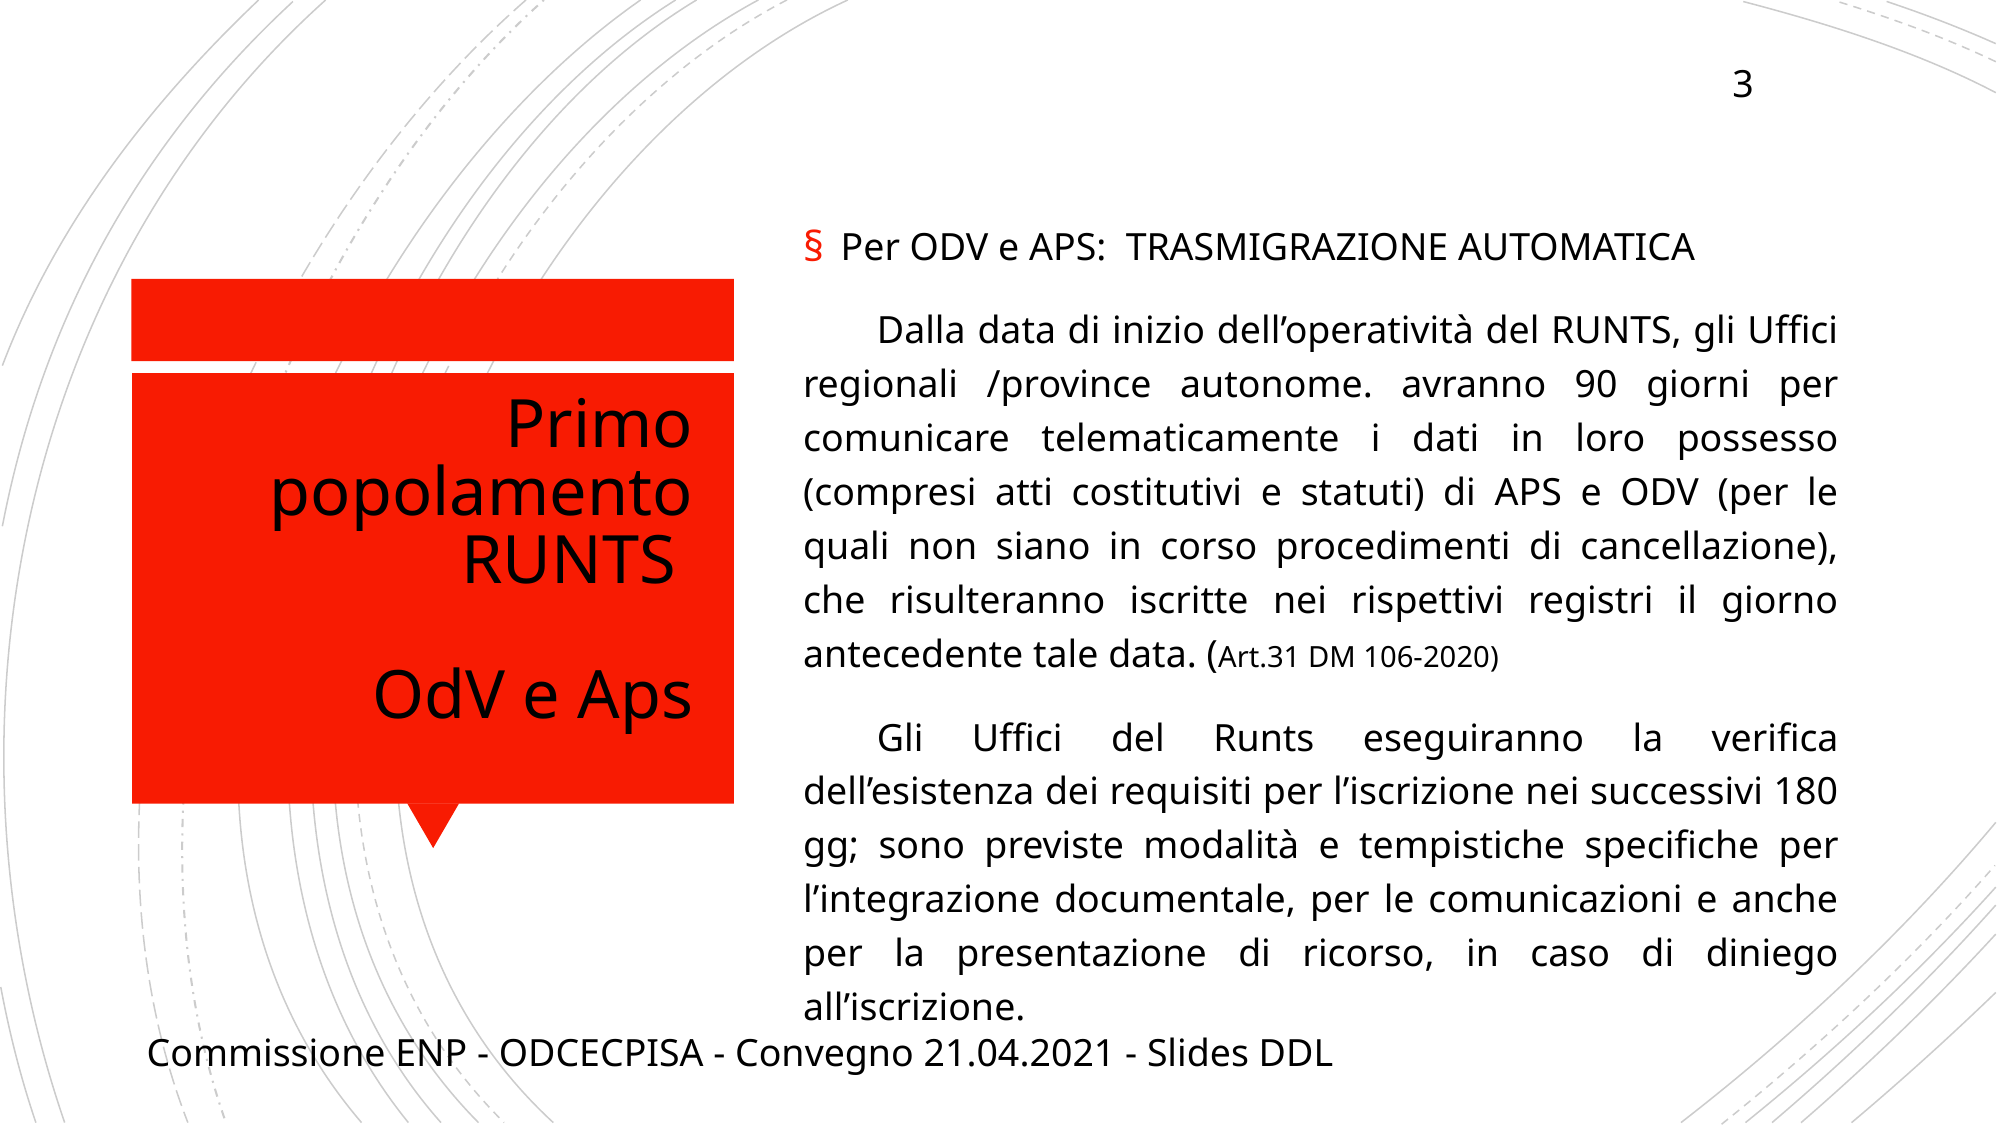

Per ODV e APS: TRASMIGRAZIONE AUTOMATICA
	Dalla data di inizio dell’operatività del RUNTS, gli Uffici regionali /province autonome. avranno 90 giorni per comunicare telematicamente i dati in loro possesso (compresi atti costitutivi e statuti) di APS e ODV (per le quali non siano in corso procedimenti di cancellazione), che risulteranno iscritte nei rispettivi registri il giorno antecedente tale data. (Art.31 DM 106-2020)
	Gli Uffici del Runts eseguiranno la verifica dell’esistenza dei requisiti per l’iscrizione nei successivi 180 gg; sono previste modalità e tempistiche specifiche per l’integrazione documentale, per le comunicazioni e anche per la presentazione di ricorso, in caso di diniego all’iscrizione.
# Primo popolamento RUNTS OdV e Aps
Commissione ENP - ODCECPISA - Convegno 21.04.2021 - Slides DDL